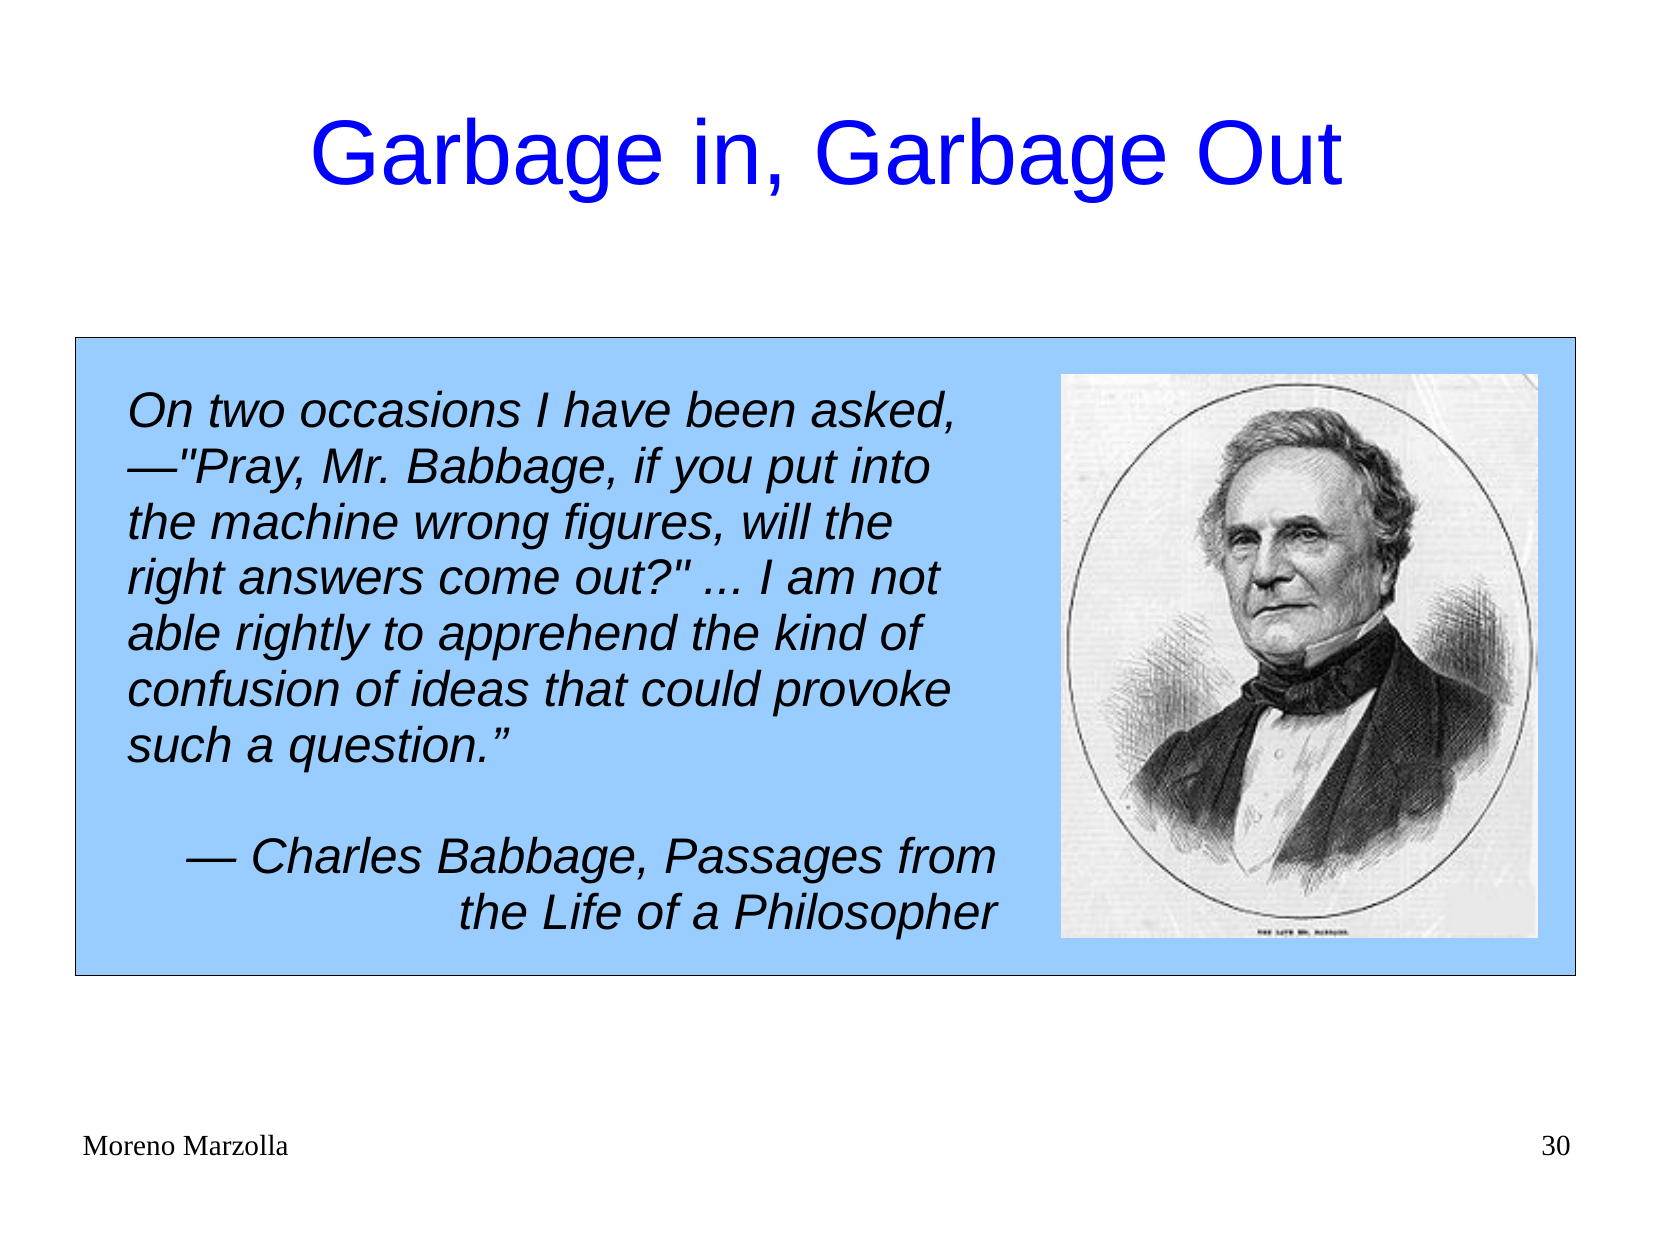

# Garbage in, Garbage Out
On two occasions I have been asked,—"Pray, Mr. Babbage, if you put into the machine wrong figures, will the right answers come out?" ... I am not able rightly to apprehend the kind of confusion of ideas that could provoke such a question.”
— Charles Babbage, Passages from the Life of a Philosopher
Moreno Marzolla
30